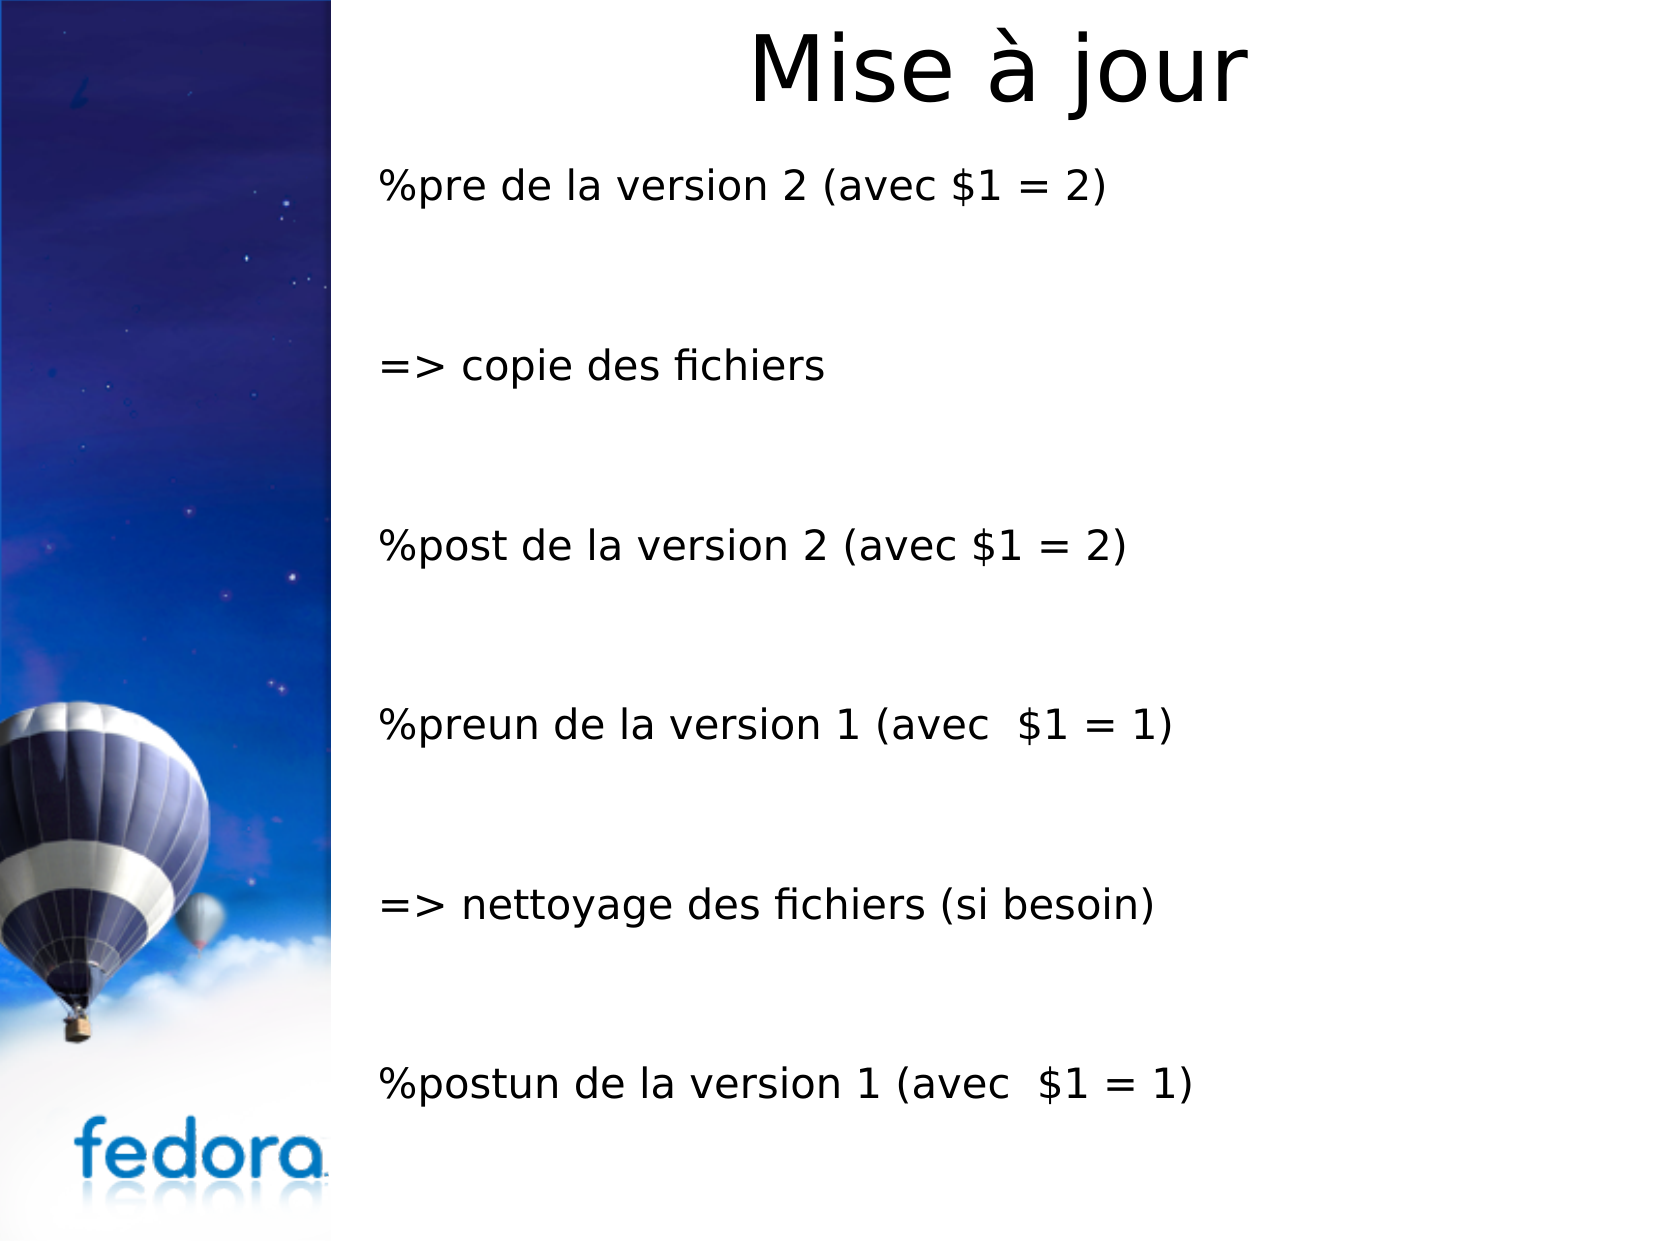

# Mise à jour
%pre de la version 2 (avec $1 = 2)
=> copie des fichiers
%post de la version 2 (avec $1 = 2)
%preun de la version 1 (avec $1 = 1)
=> nettoyage des fichiers (si besoin)
%postun de la version 1 (avec $1 = 1)